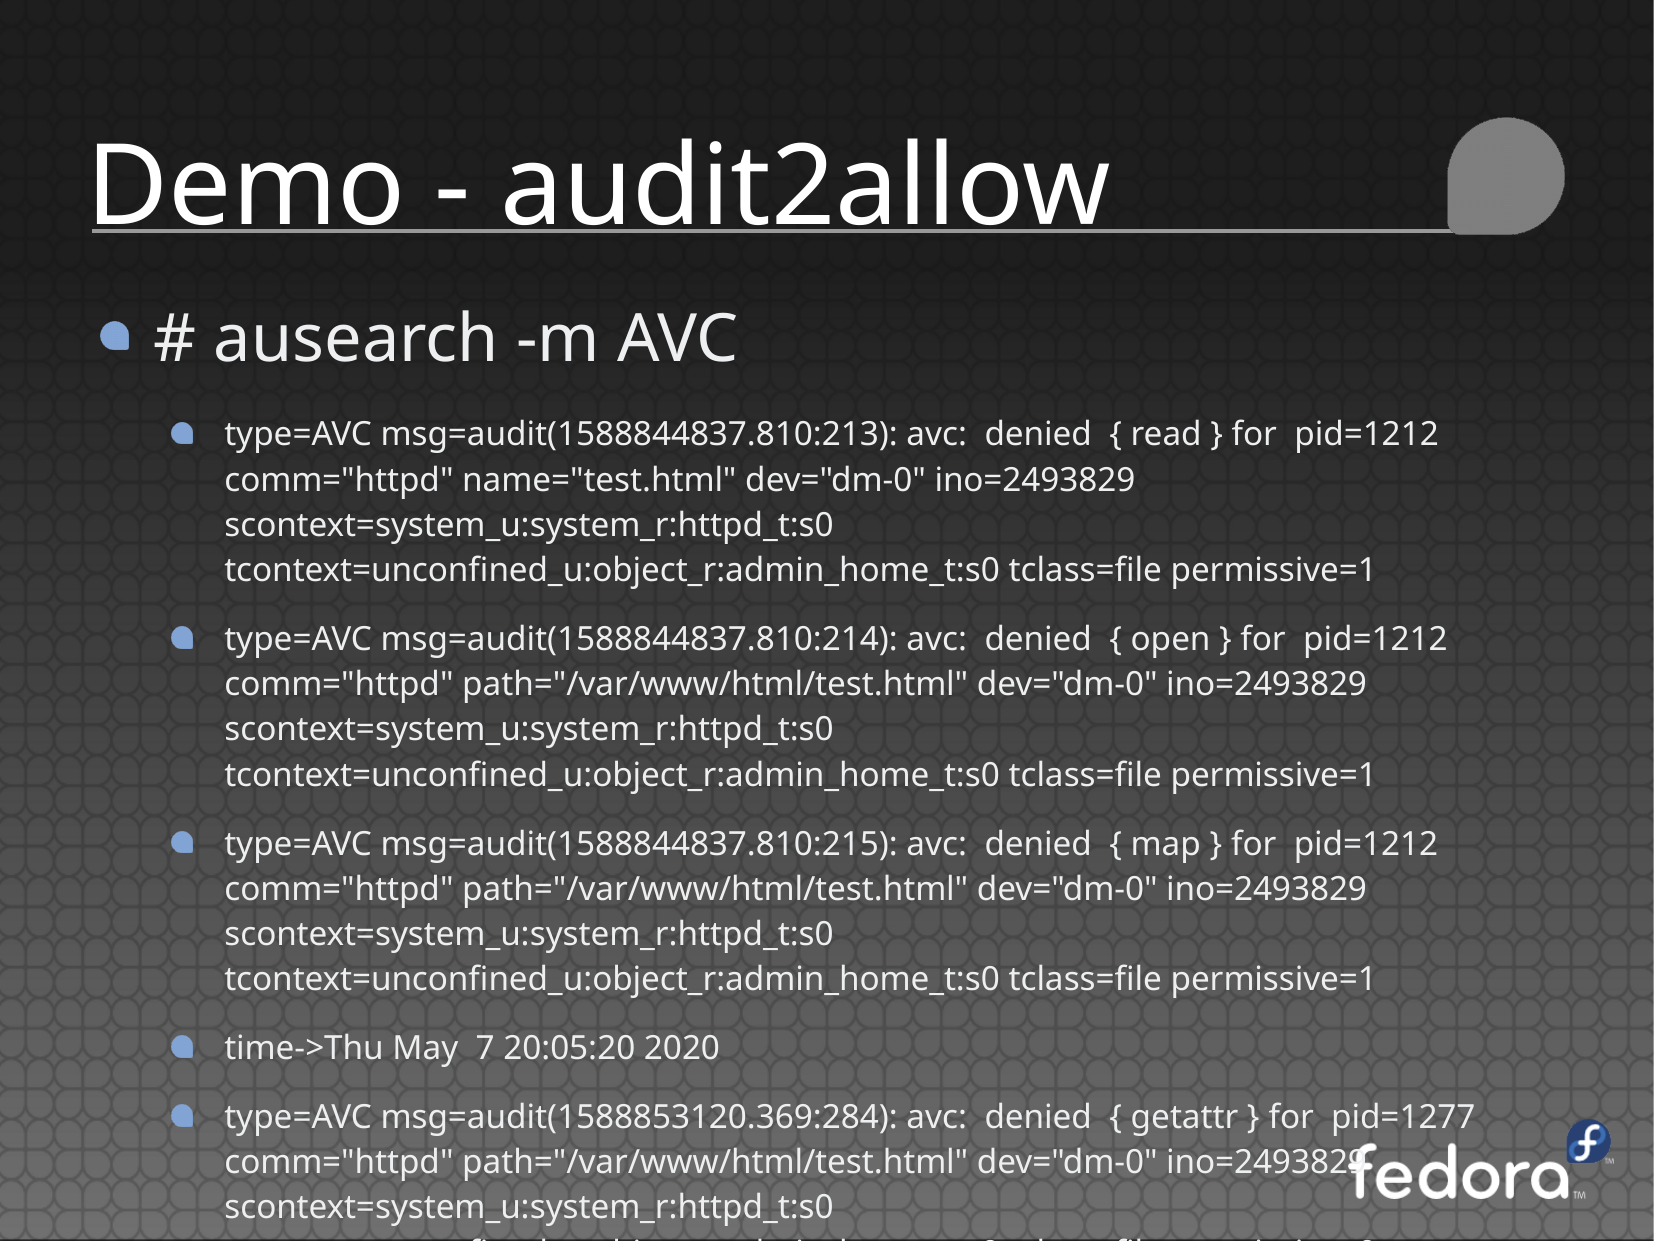

# Demo - audit2allow
# ausearch -m AVC
type=AVC msg=audit(1588844837.810:213): avc: denied { read } for pid=1212 comm="httpd" name="test.html" dev="dm-0" ino=2493829 scontext=system_u:system_r:httpd_t:s0 tcontext=unconfined_u:object_r:admin_home_t:s0 tclass=file permissive=1
type=AVC msg=audit(1588844837.810:214): avc: denied { open } for pid=1212 comm="httpd" path="/var/www/html/test.html" dev="dm-0" ino=2493829 scontext=system_u:system_r:httpd_t:s0 tcontext=unconfined_u:object_r:admin_home_t:s0 tclass=file permissive=1
type=AVC msg=audit(1588844837.810:215): avc: denied { map } for pid=1212 comm="httpd" path="/var/www/html/test.html" dev="dm-0" ino=2493829 scontext=system_u:system_r:httpd_t:s0 tcontext=unconfined_u:object_r:admin_home_t:s0 tclass=file permissive=1
time->Thu May 7 20:05:20 2020
type=AVC msg=audit(1588853120.369:284): avc: denied { getattr } for pid=1277 comm="httpd" path="/var/www/html/test.html" dev="dm-0" ino=2493829 scontext=system_u:system_r:httpd_t:s0 tcontext=unconfined_u:object_r:admin_home_t:s0 tclass=file permissive=0